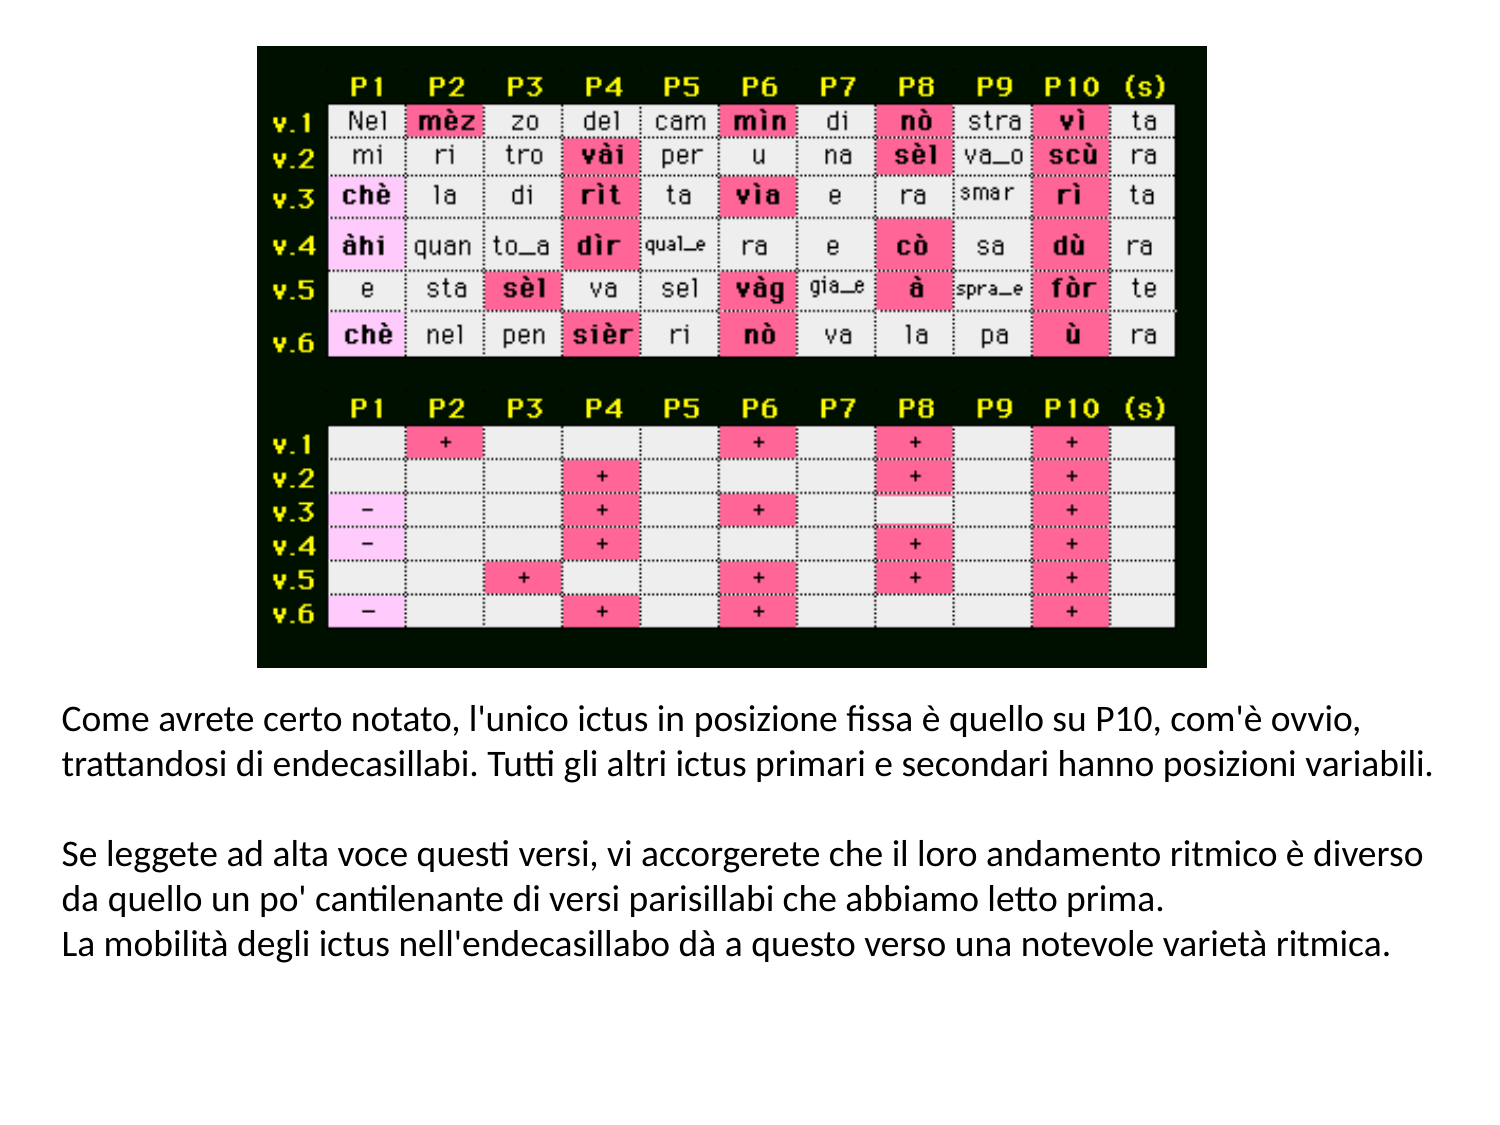

Come avrete certo notato, l'unico ictus in posizione fissa è quello su P10, com'è ovvio, trattandosi di endecasillabi. Tutti gli altri ictus primari e secondari hanno posizioni variabili.
Se leggete ad alta voce questi versi, vi accorgerete che il loro andamento ritmico è diverso da quello un po' cantilenante di versi parisillabi che abbiamo letto prima.
La mobilità degli ictus nell'endecasillabo dà a questo verso una notevole varietà ritmica.